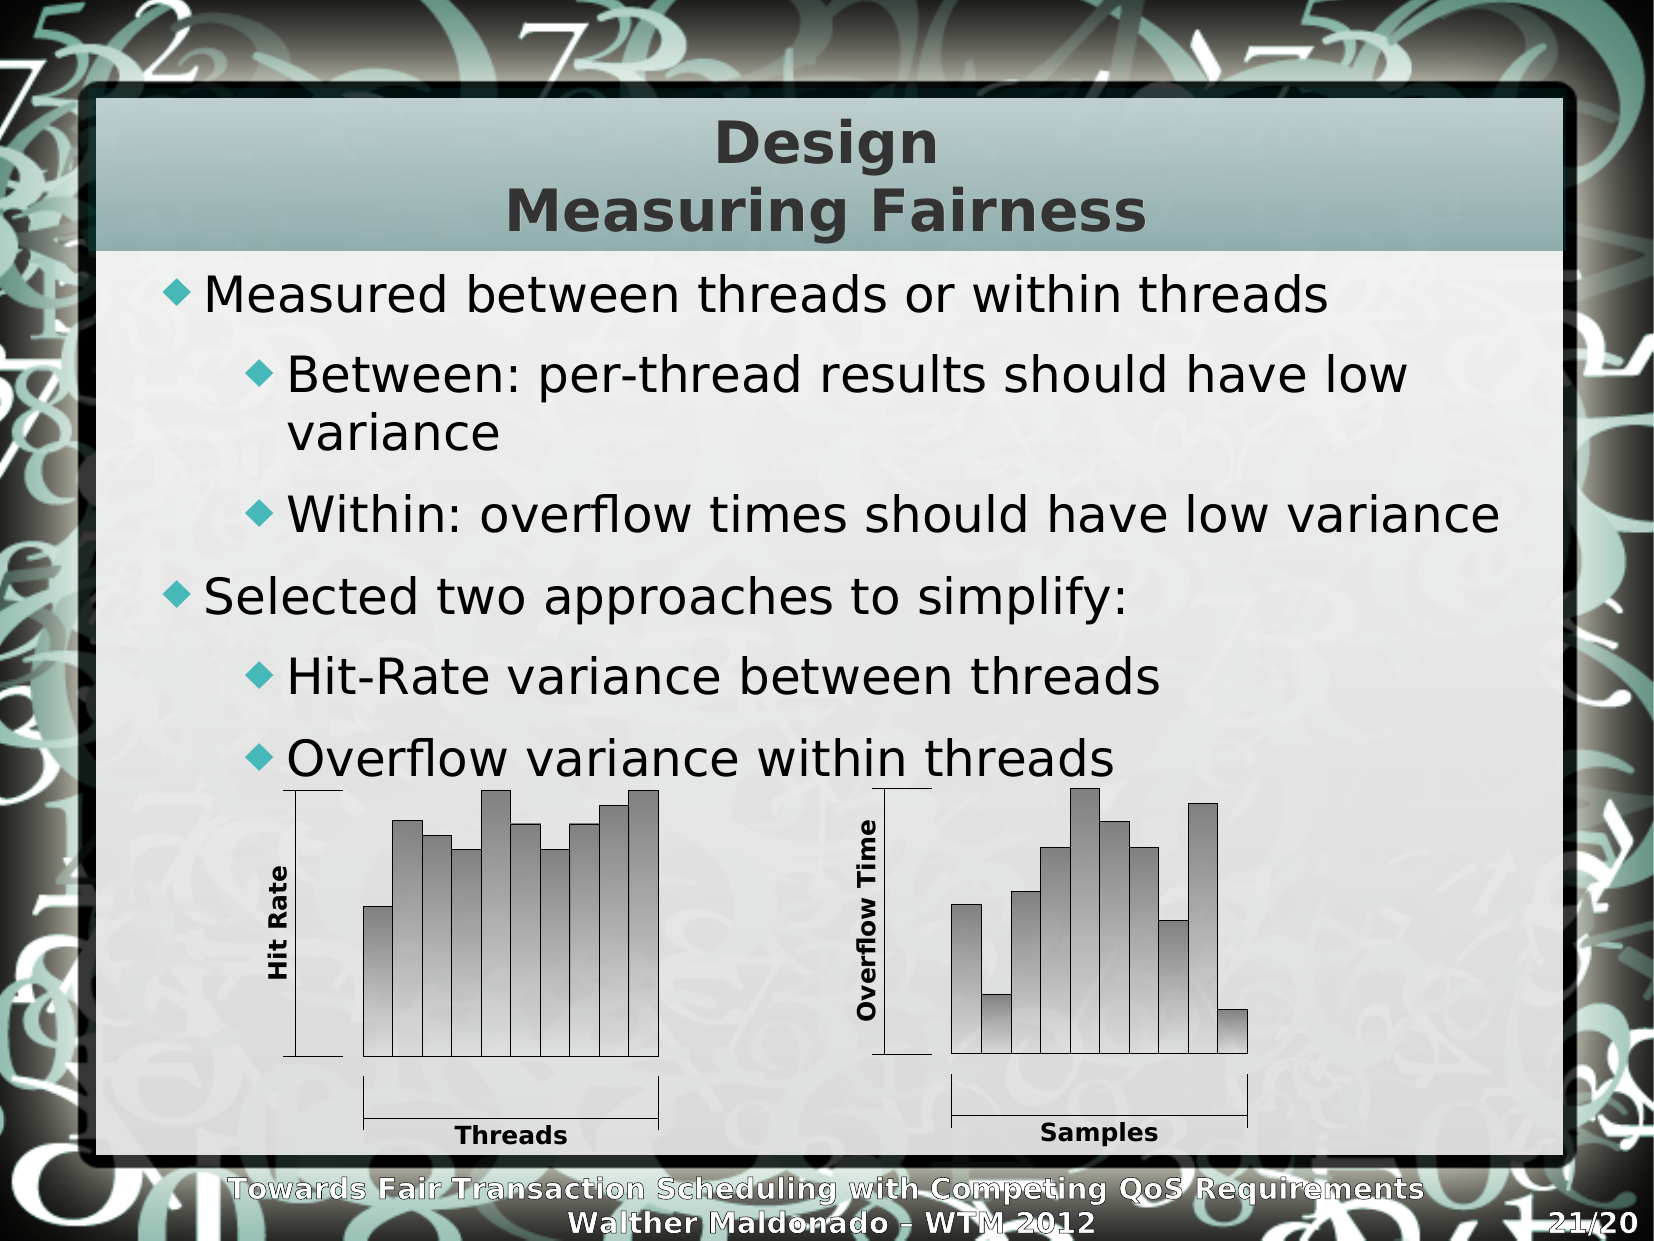

# Design Measuring Fairness
Measured between threads or within threads
Between: per-thread results should have low variance
Within: overflow times should have low variance
Selected two approaches to simplify:
Hit-Rate variance between threads
Overflow variance within threads
21